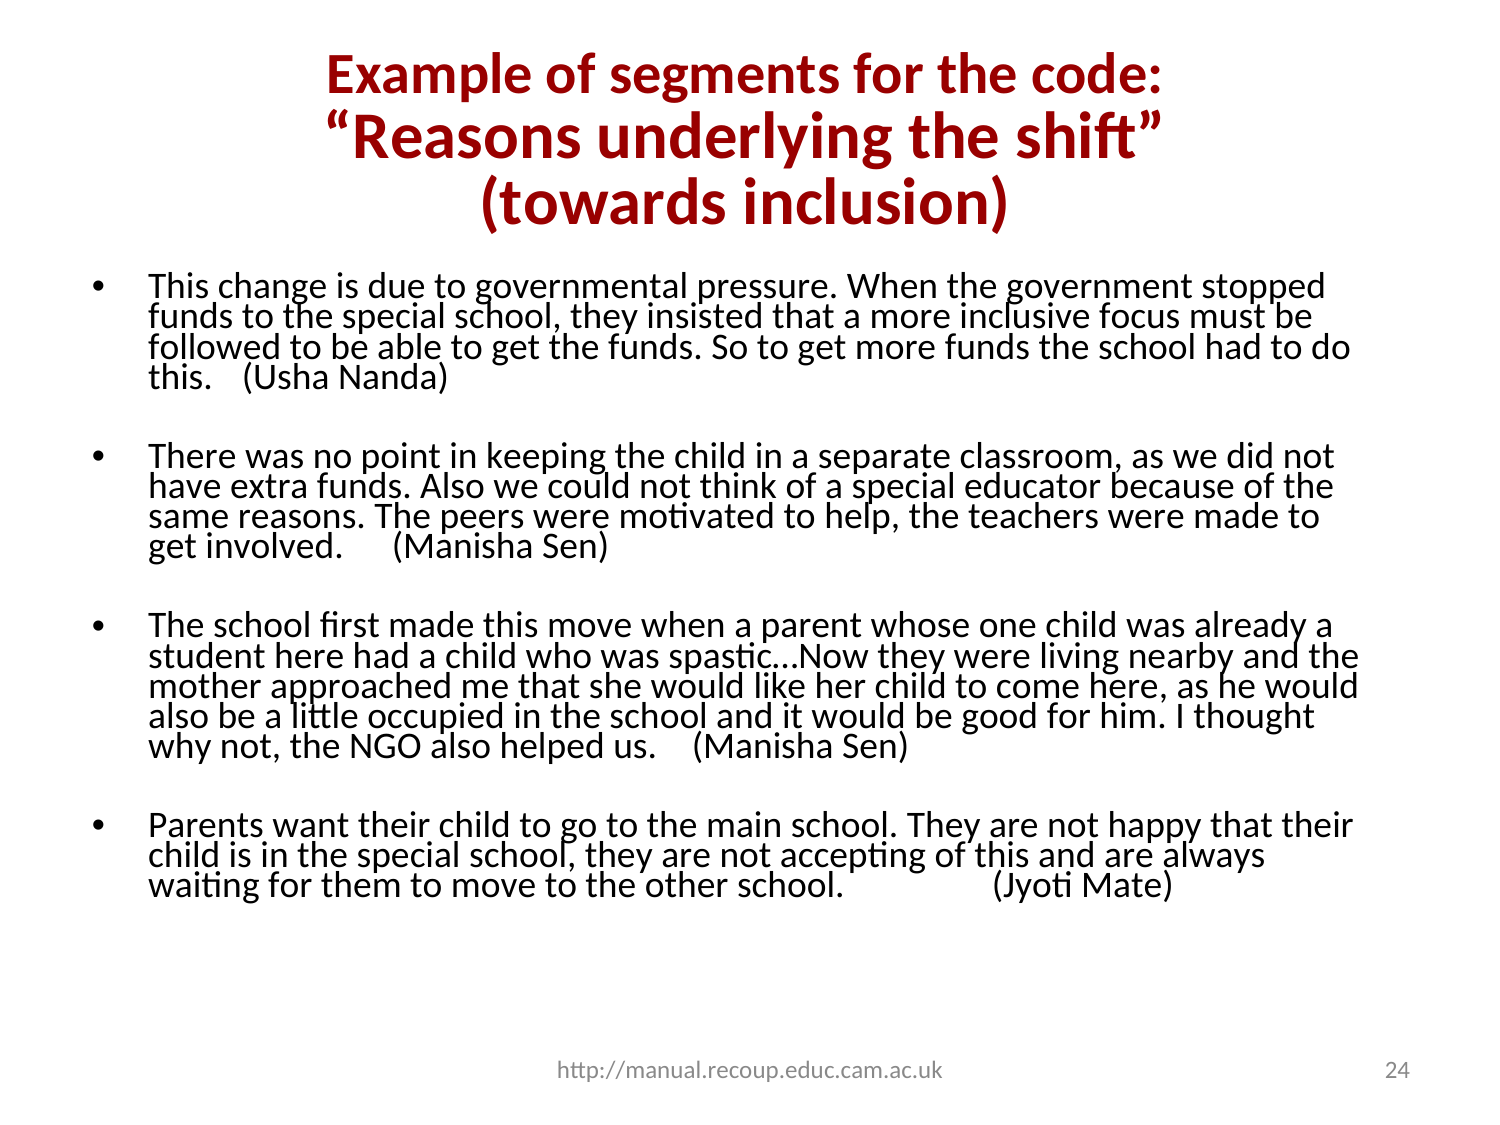

# Example of segments for the code: “Reasons underlying the shift” (towards inclusion)
This change is due to governmental pressure. When the government stopped funds to the special school, they insisted that a more inclusive focus must be followed to be able to get the funds. So to get more funds the school had to do this. 	(Usha Nanda)
There was no point in keeping the child in a separate classroom, as we did not have extra funds. Also we could not think of a special educator because of the same reasons. The peers were motivated to help, the teachers were made to get involved. 	(Manisha Sen)
The school first made this move when a parent whose one child was already a student here had a child who was spastic…Now they were living nearby and the mother approached me that she would like her child to come here, as he would also be a little occupied in the school and it would be good for him. I thought why not, the NGO also helped us. 	(Manisha Sen)
Parents want their child to go to the main school. They are not happy that their child is in the special school, they are not accepting of this and are always waiting for them to move to the other school. 	(Jyoti Mate)
http://manual.recoup.educ.cam.ac.uk
24